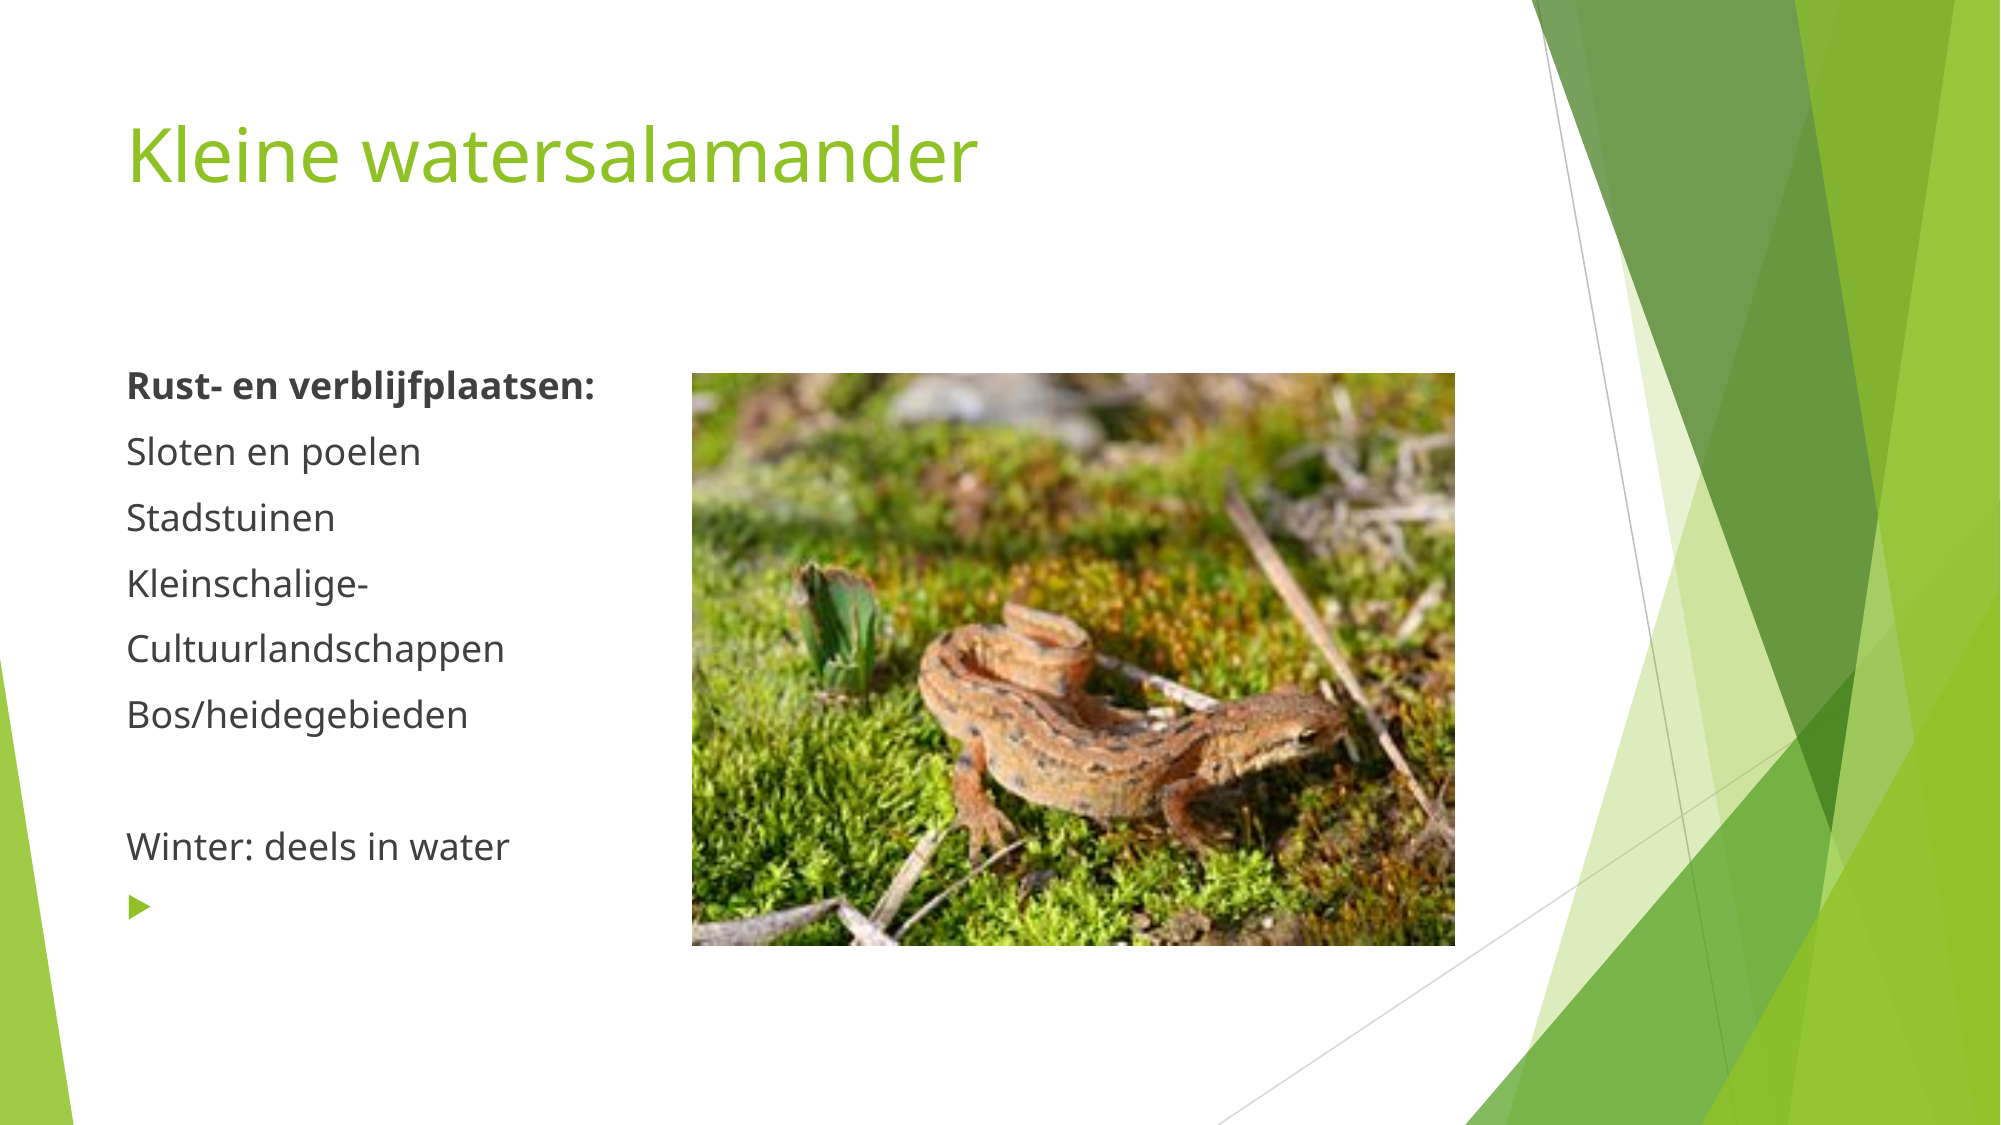

# Kleine watersalamander
Rust- en verblijfplaatsen:
Sloten en poelen
Stadstuinen
Kleinschalige-
Cultuurlandschappen
Bos/heidegebieden
Winter: deels in water